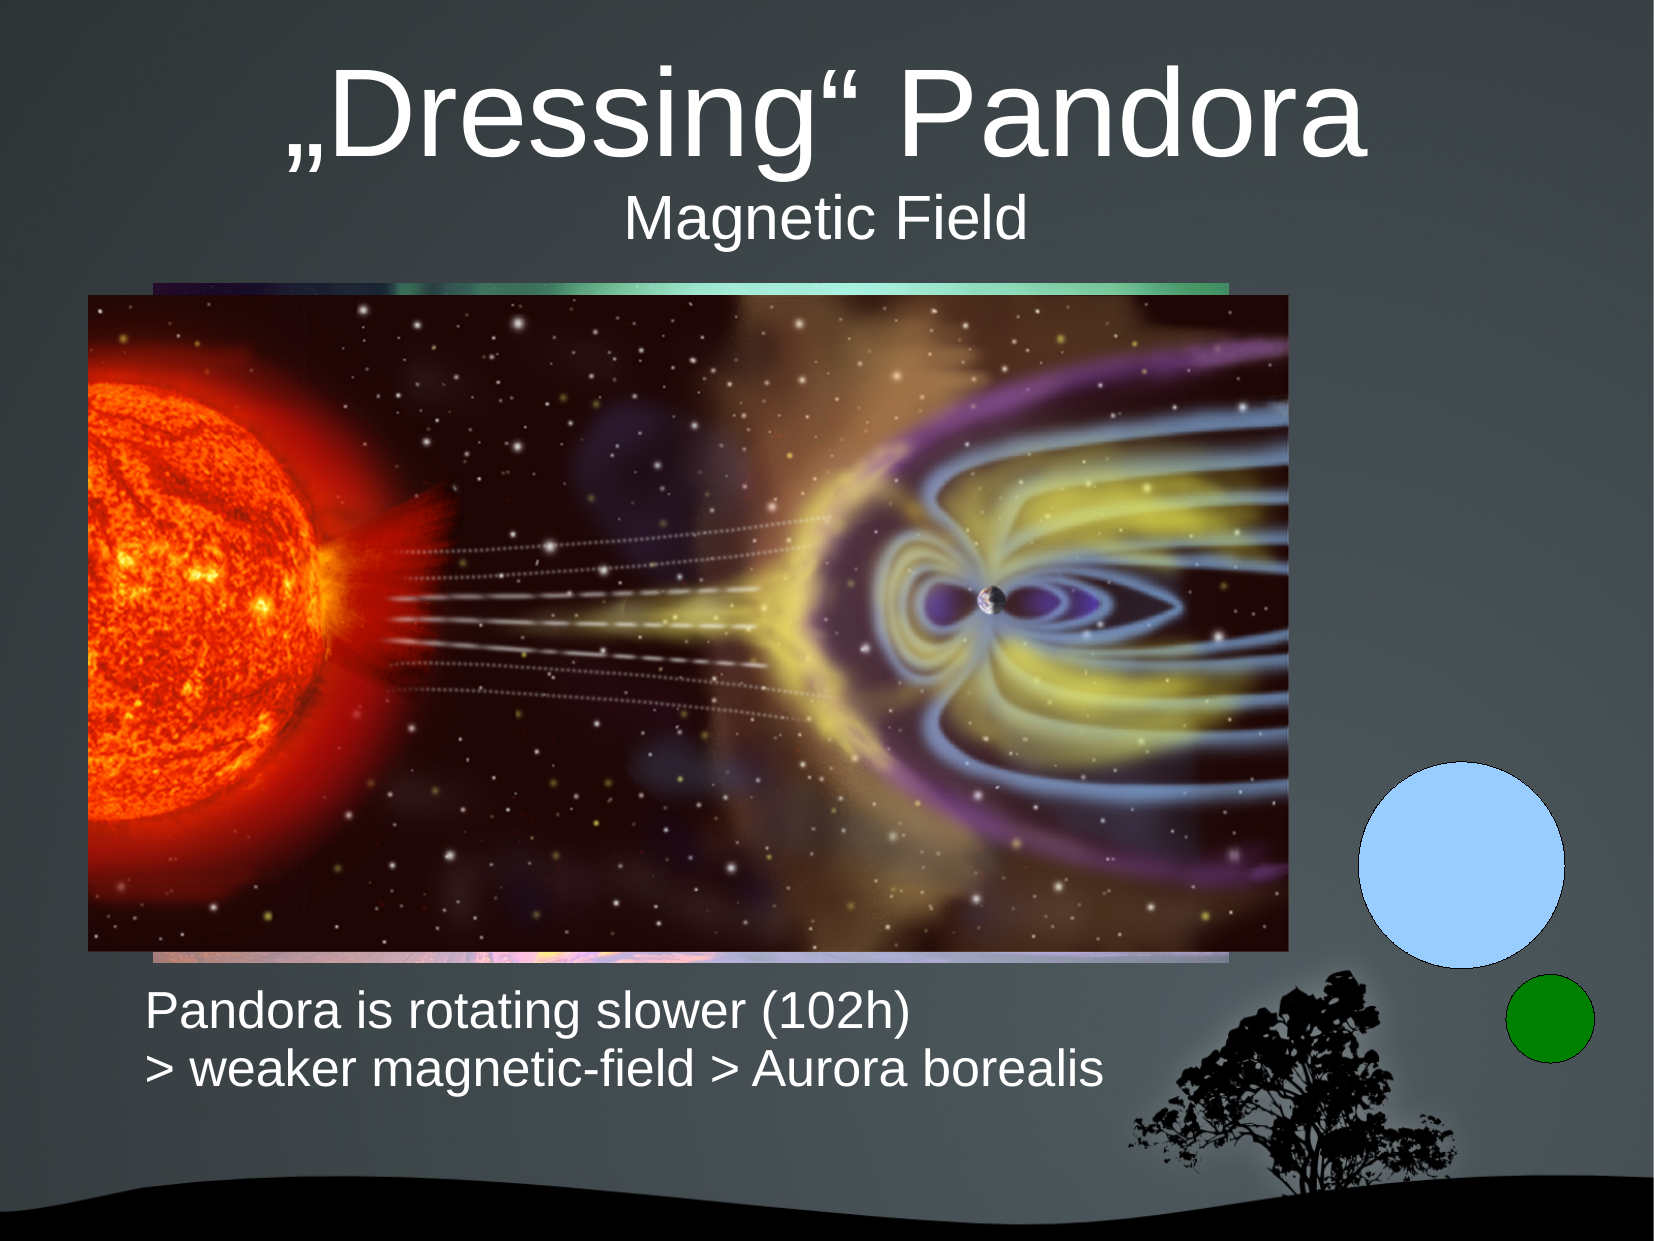

„Dressing“ Pandora
Magnetic Field
Van Allen's Belt
Pandora is rotating slower (102h)
> weaker magnetic-field > Aurora borealis